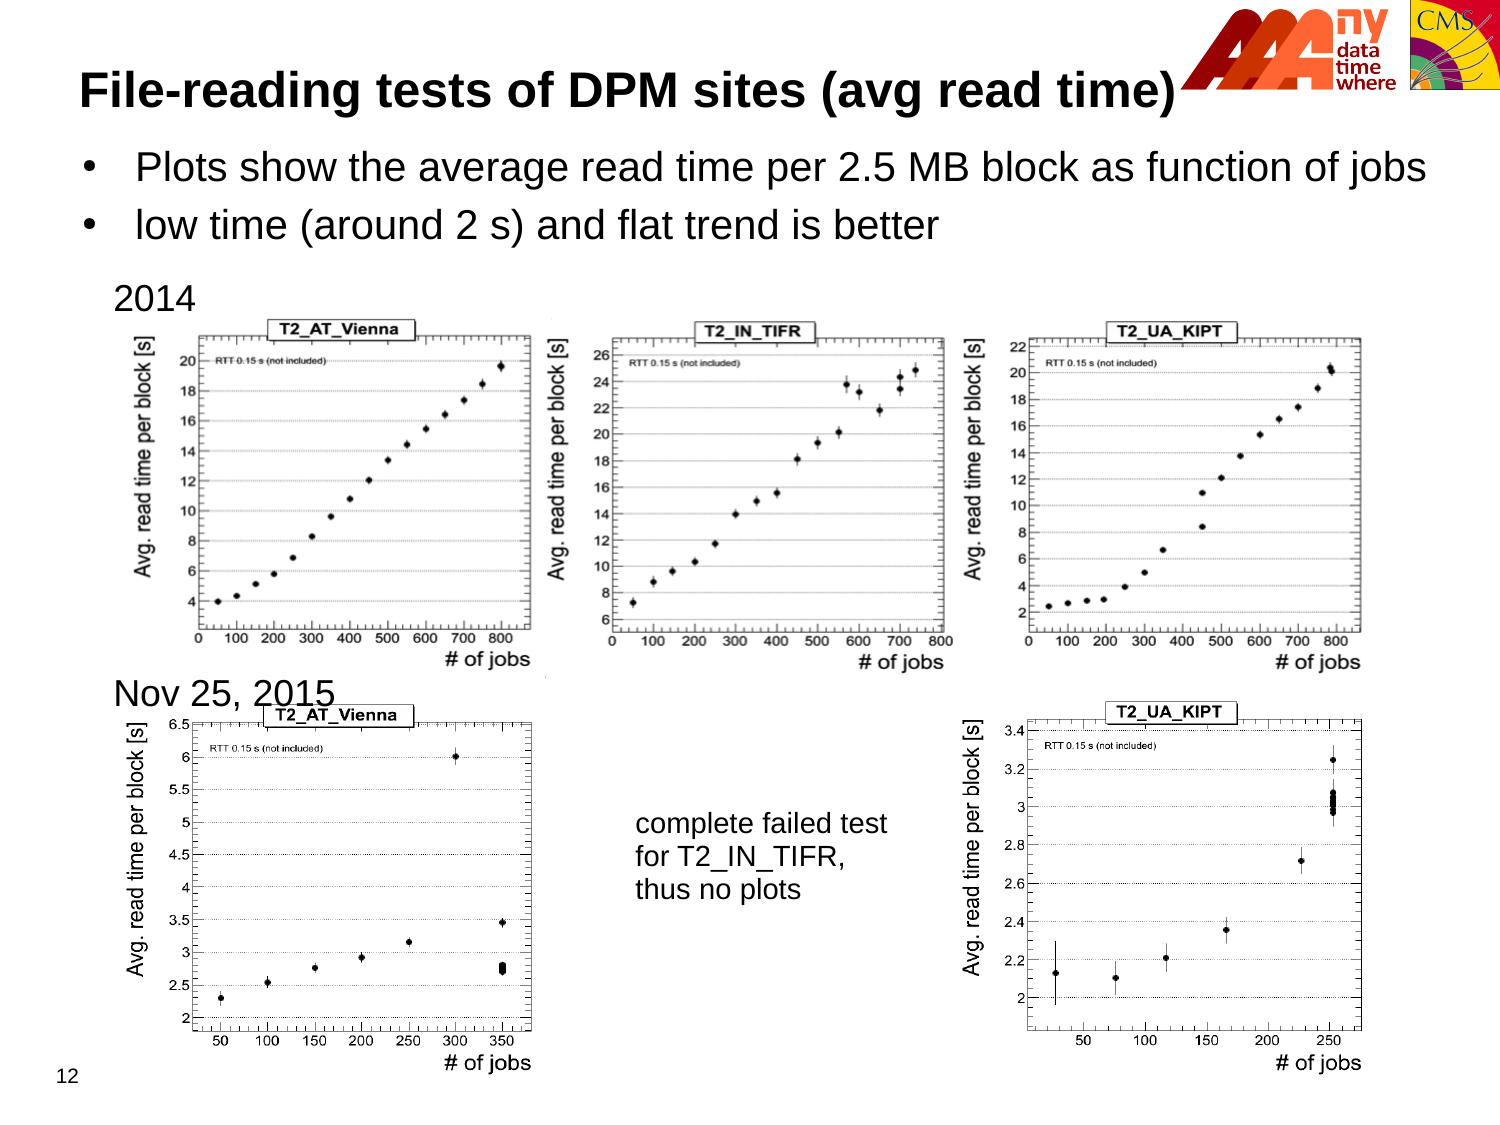

# File-reading tests of DPM sites (avg read time)
Plots show the average read time per 2.5 MB block as function of jobs
low time (around 2 s) and flat trend is better
2014
Nov 25, 2015
complete failed test
for T2_IN_TIFR,
thus no plots